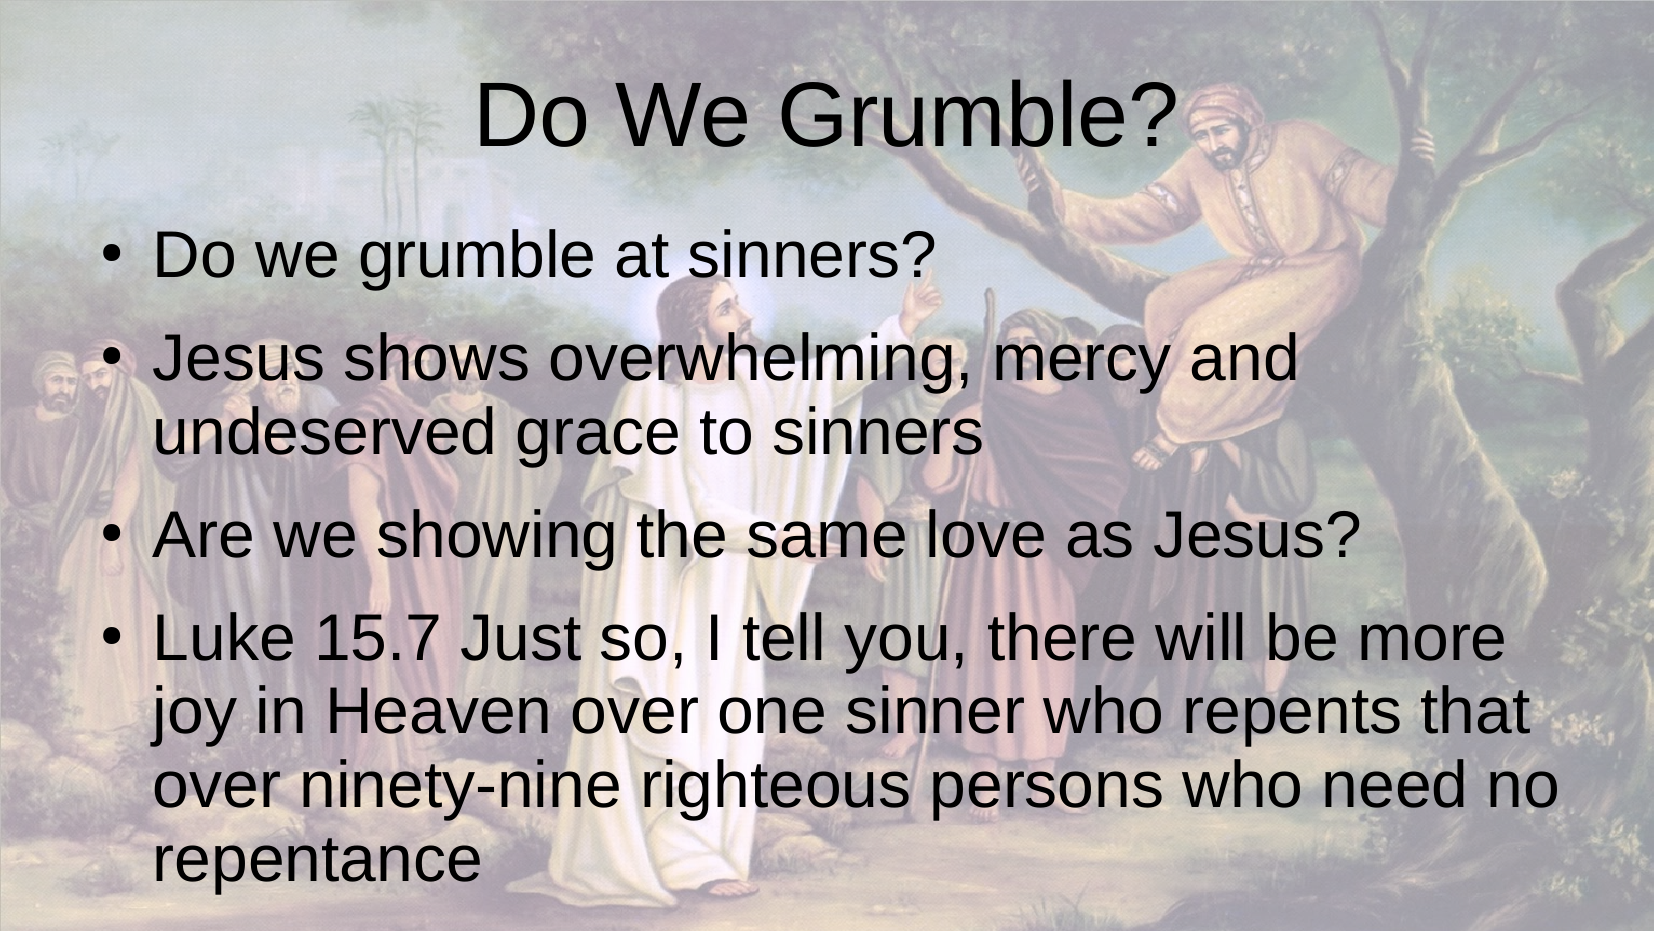

# Do We Grumble?
Do we grumble at sinners?
Jesus shows overwhelming, mercy and undeserved grace to sinners
Are we showing the same love as Jesus?
Luke 15.7 Just so, I tell you, there will be more joy in Heaven over one sinner who repents that over ninety-nine righteous persons who need no repentance